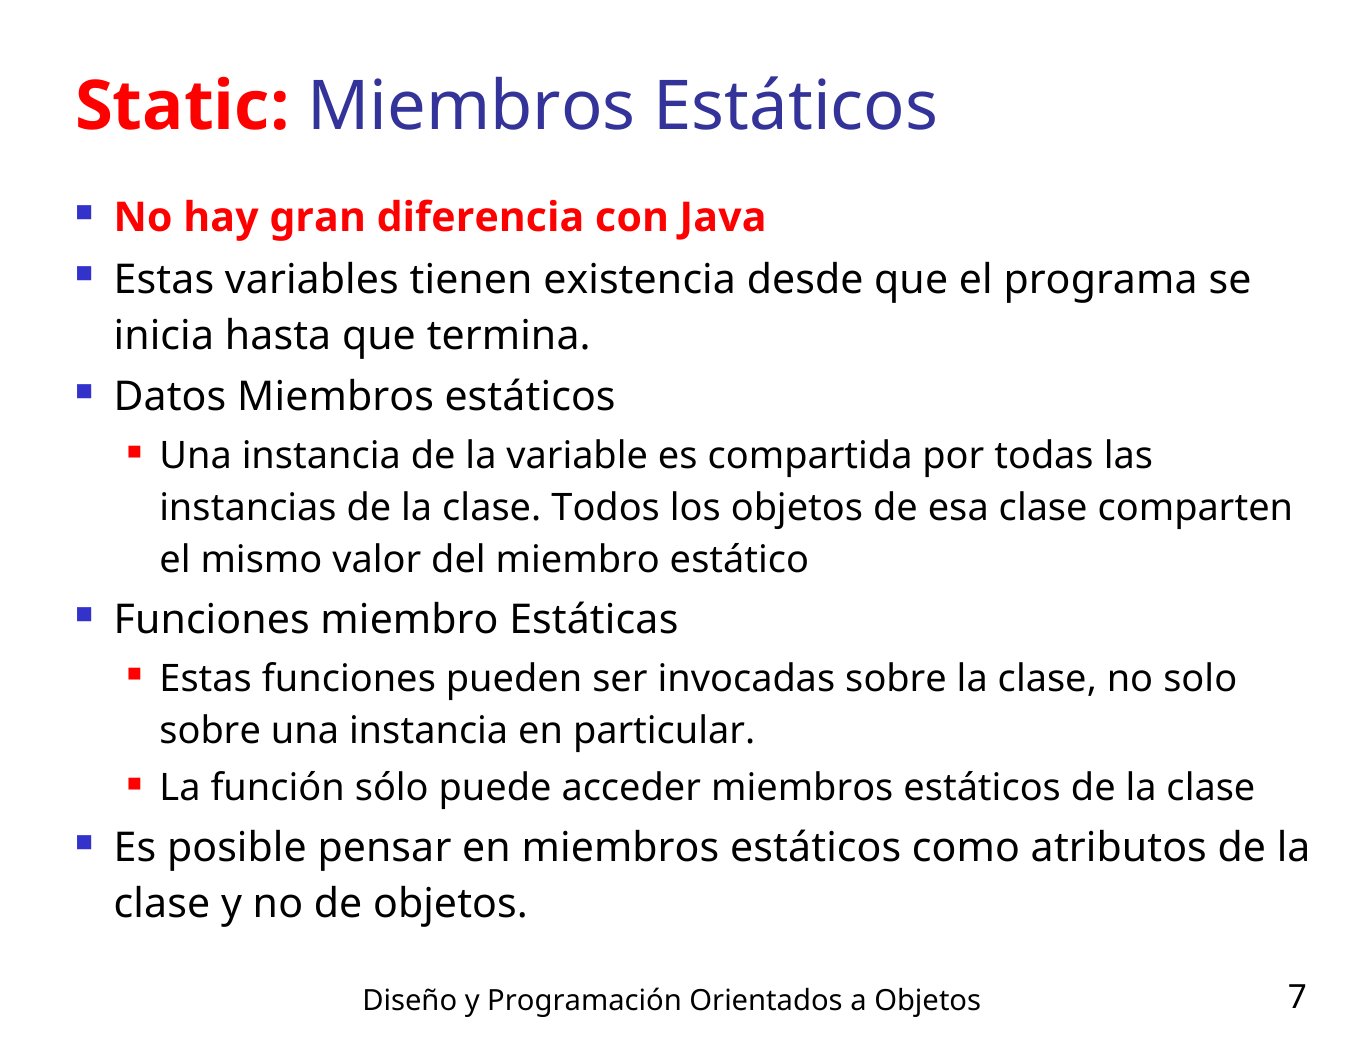

# Static: Miembros Estáticos
No hay gran diferencia con Java
Estas variables tienen existencia desde que el programa se inicia hasta que termina.
Datos Miembros estáticos
Una instancia de la variable es compartida por todas las instancias de la clase. Todos los objetos de esa clase comparten el mismo valor del miembro estático
Funciones miembro Estáticas
Estas funciones pueden ser invocadas sobre la clase, no solo sobre una instancia en particular.
La función sólo puede acceder miembros estáticos de la clase
Es posible pensar en miembros estáticos como atributos de la clase y no de objetos.
Diseño y Programación Orientados a Objetos
7